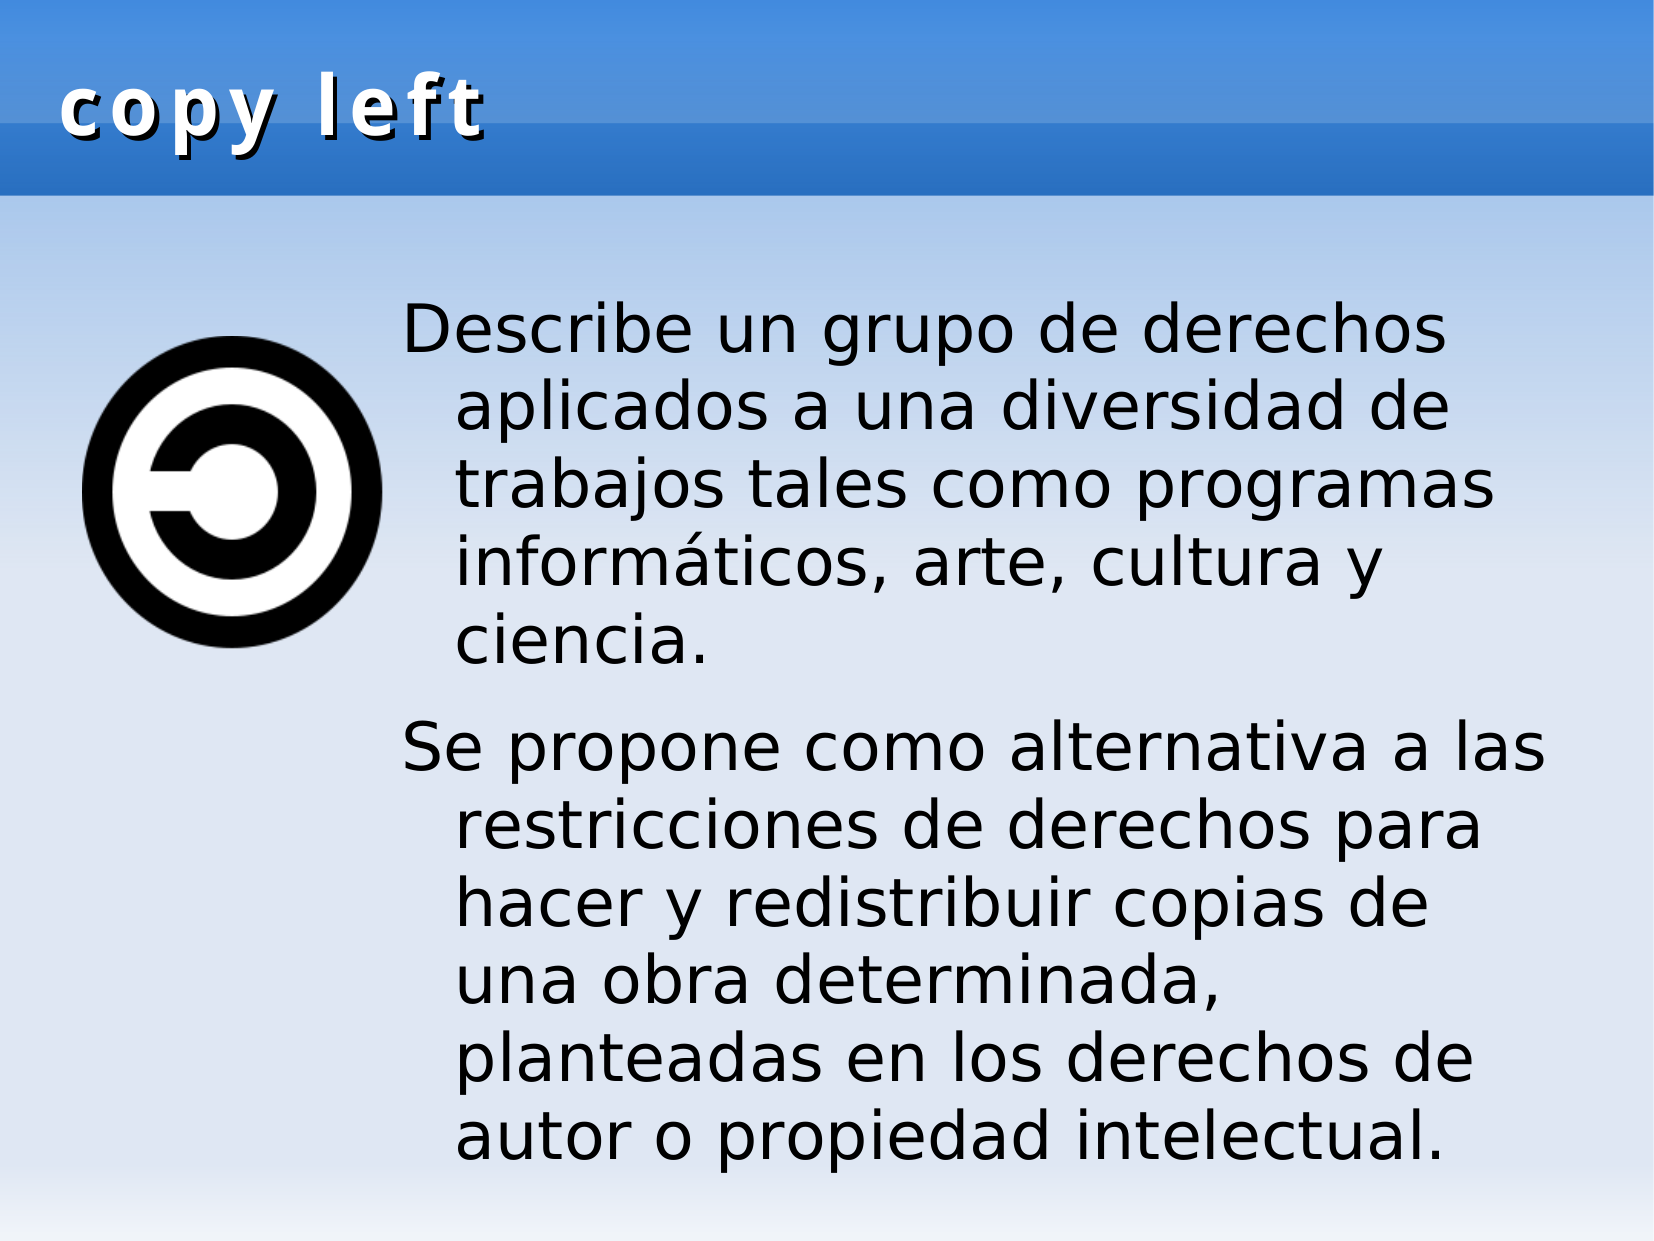

# copy left
Describe un grupo de derechos aplicados a una diversidad de trabajos tales como programas informáticos, arte, cultura y ciencia.
Se propone como alternativa a las restricciones de derechos para hacer y redistribuir copias de una obra determinada, planteadas en los derechos de autor o propiedad intelectual.